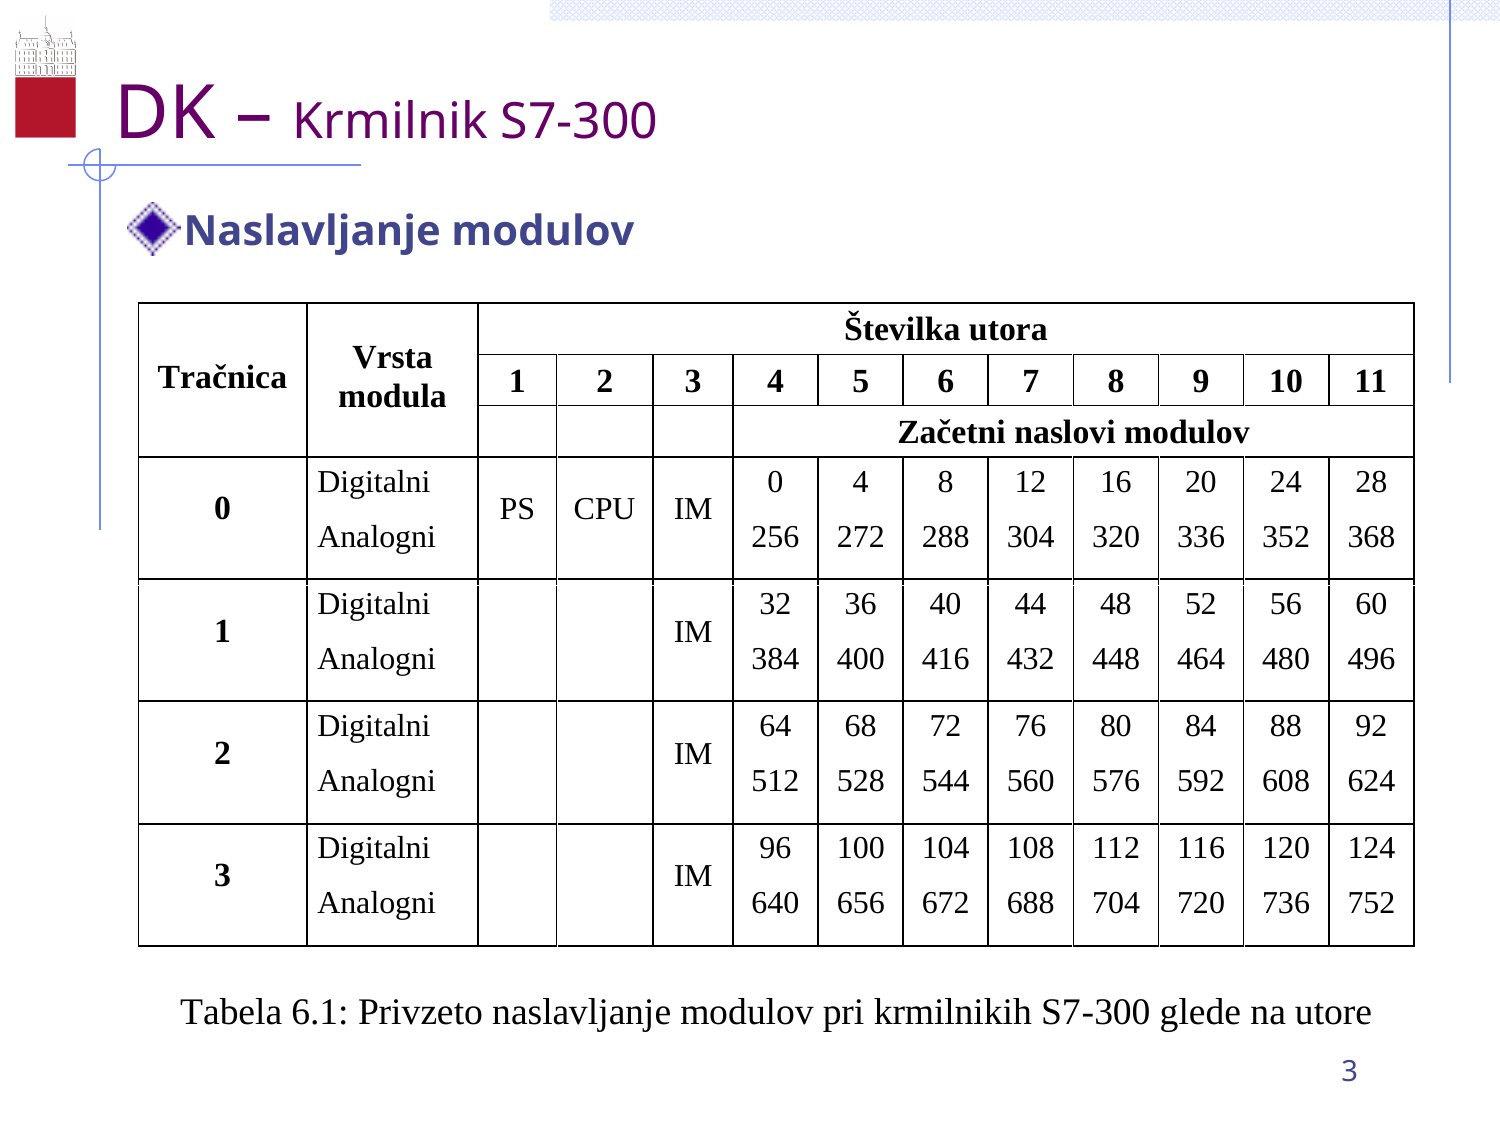

DK – Krmilnik S7-300
# Naslavljanje modulov